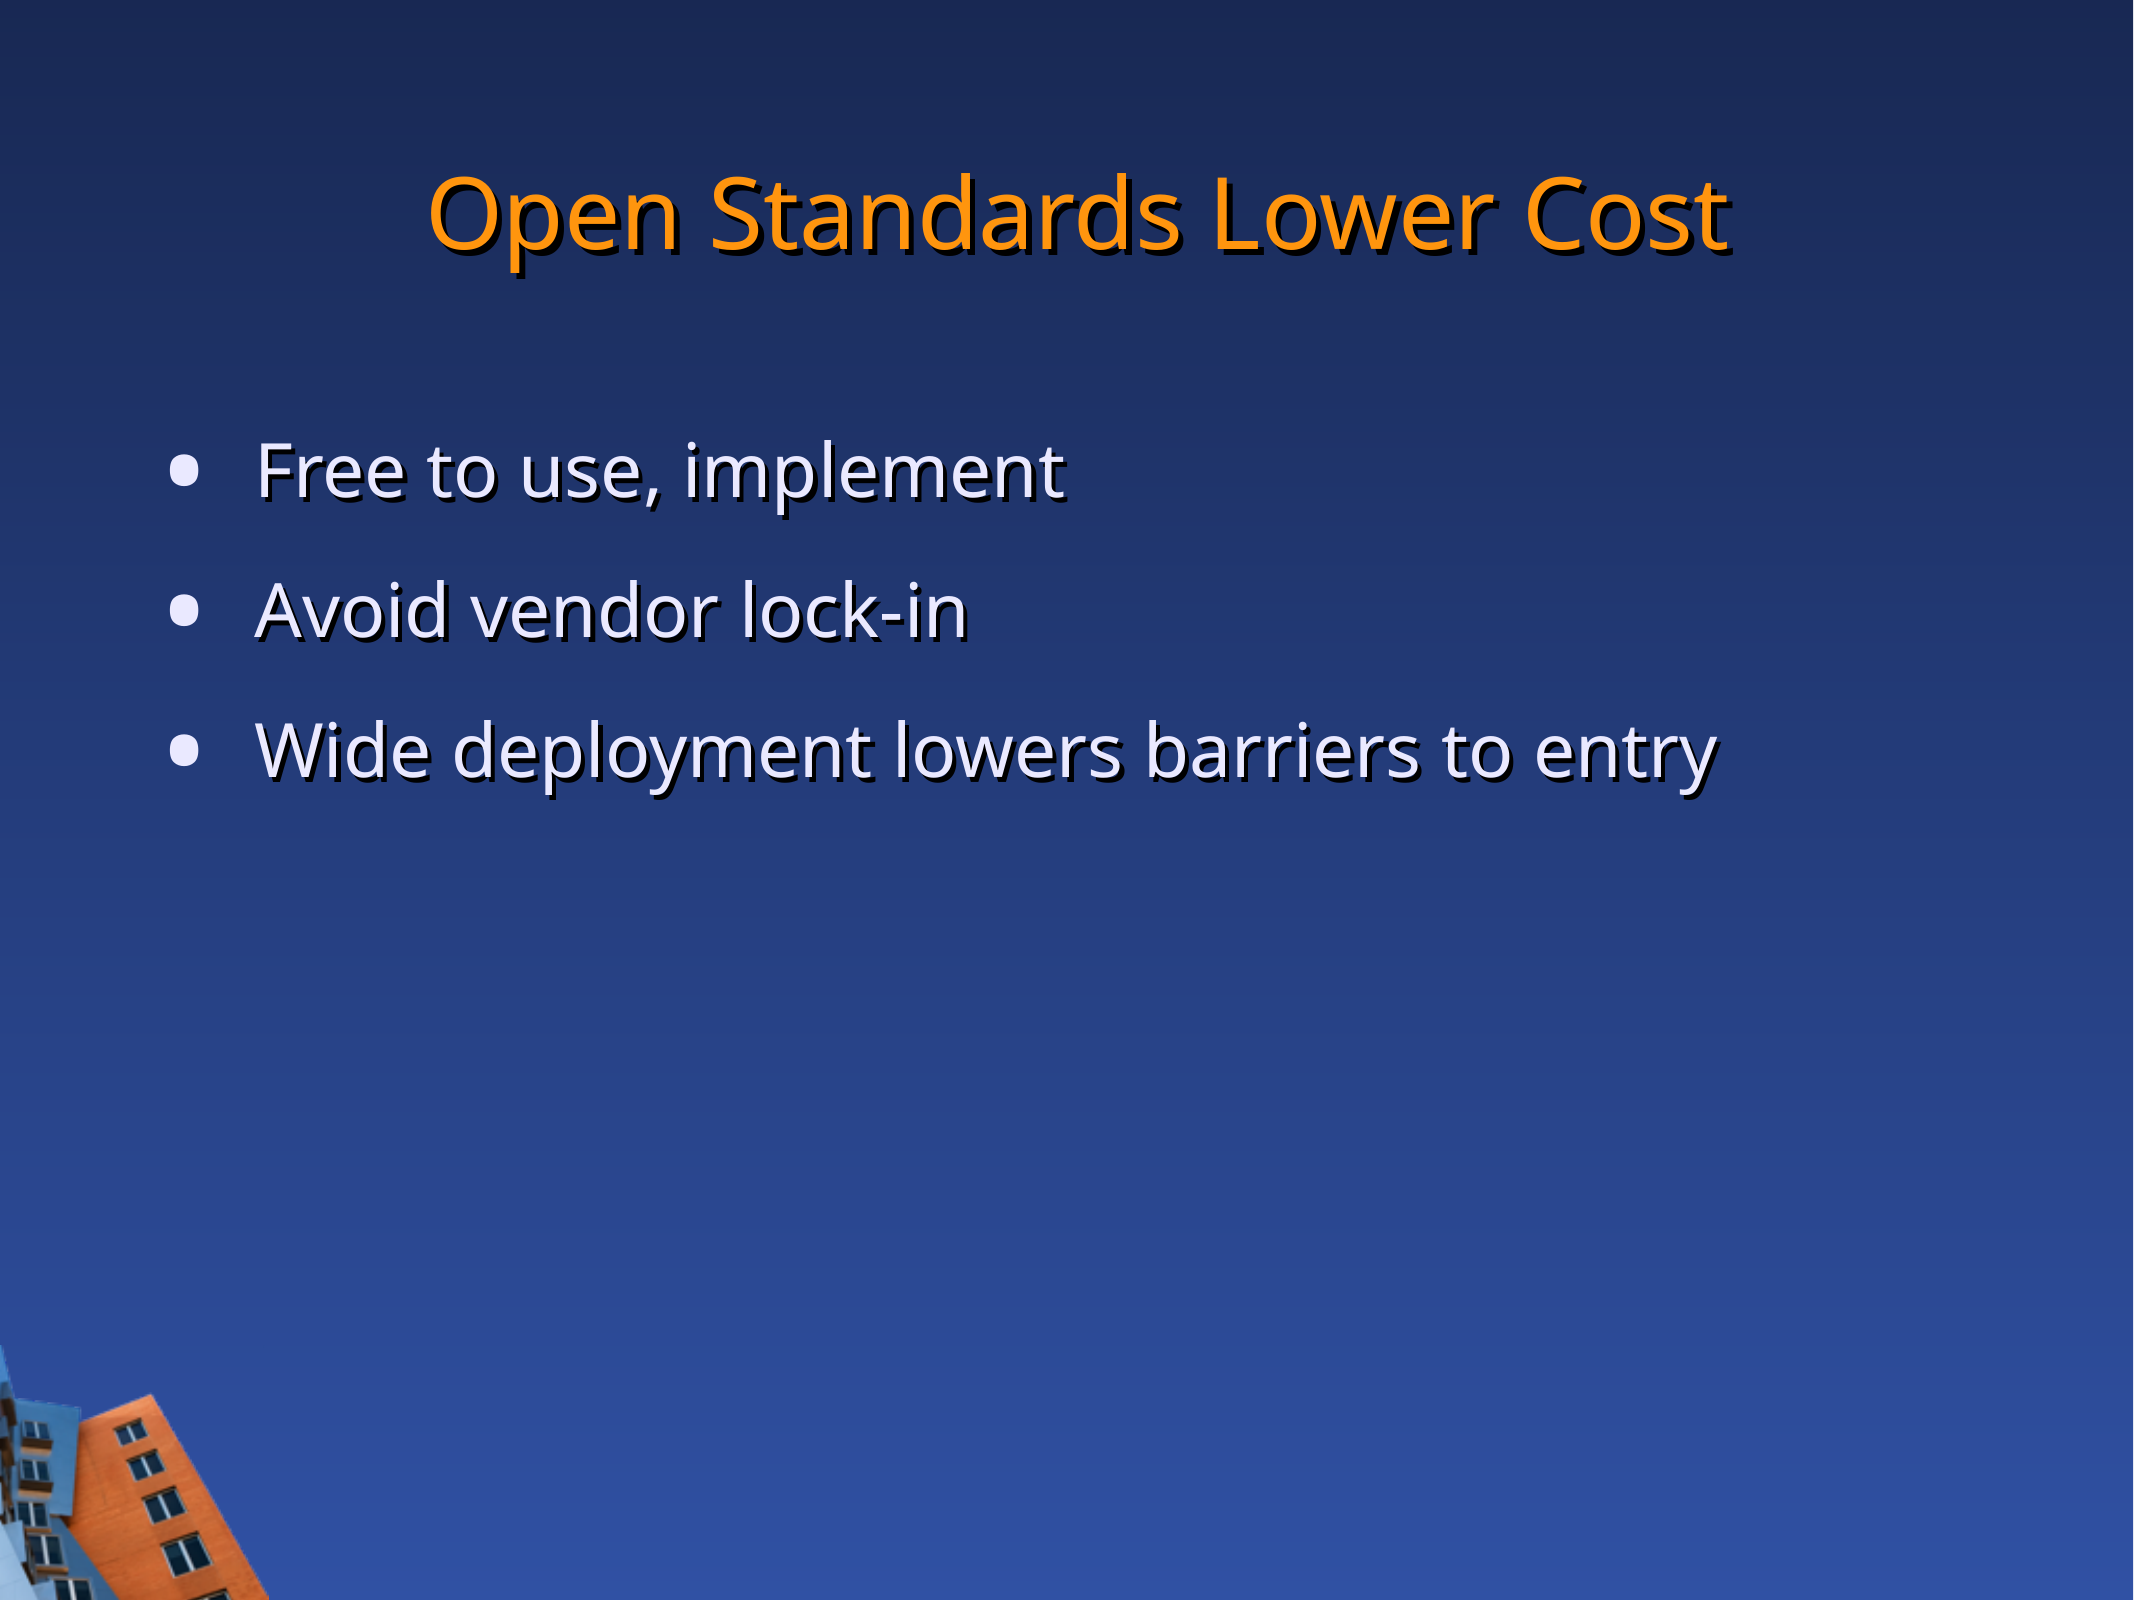

# Open Standards Lower Cost
Free to use, implement
Avoid vendor lock-in
Wide deployment lowers barriers to entry